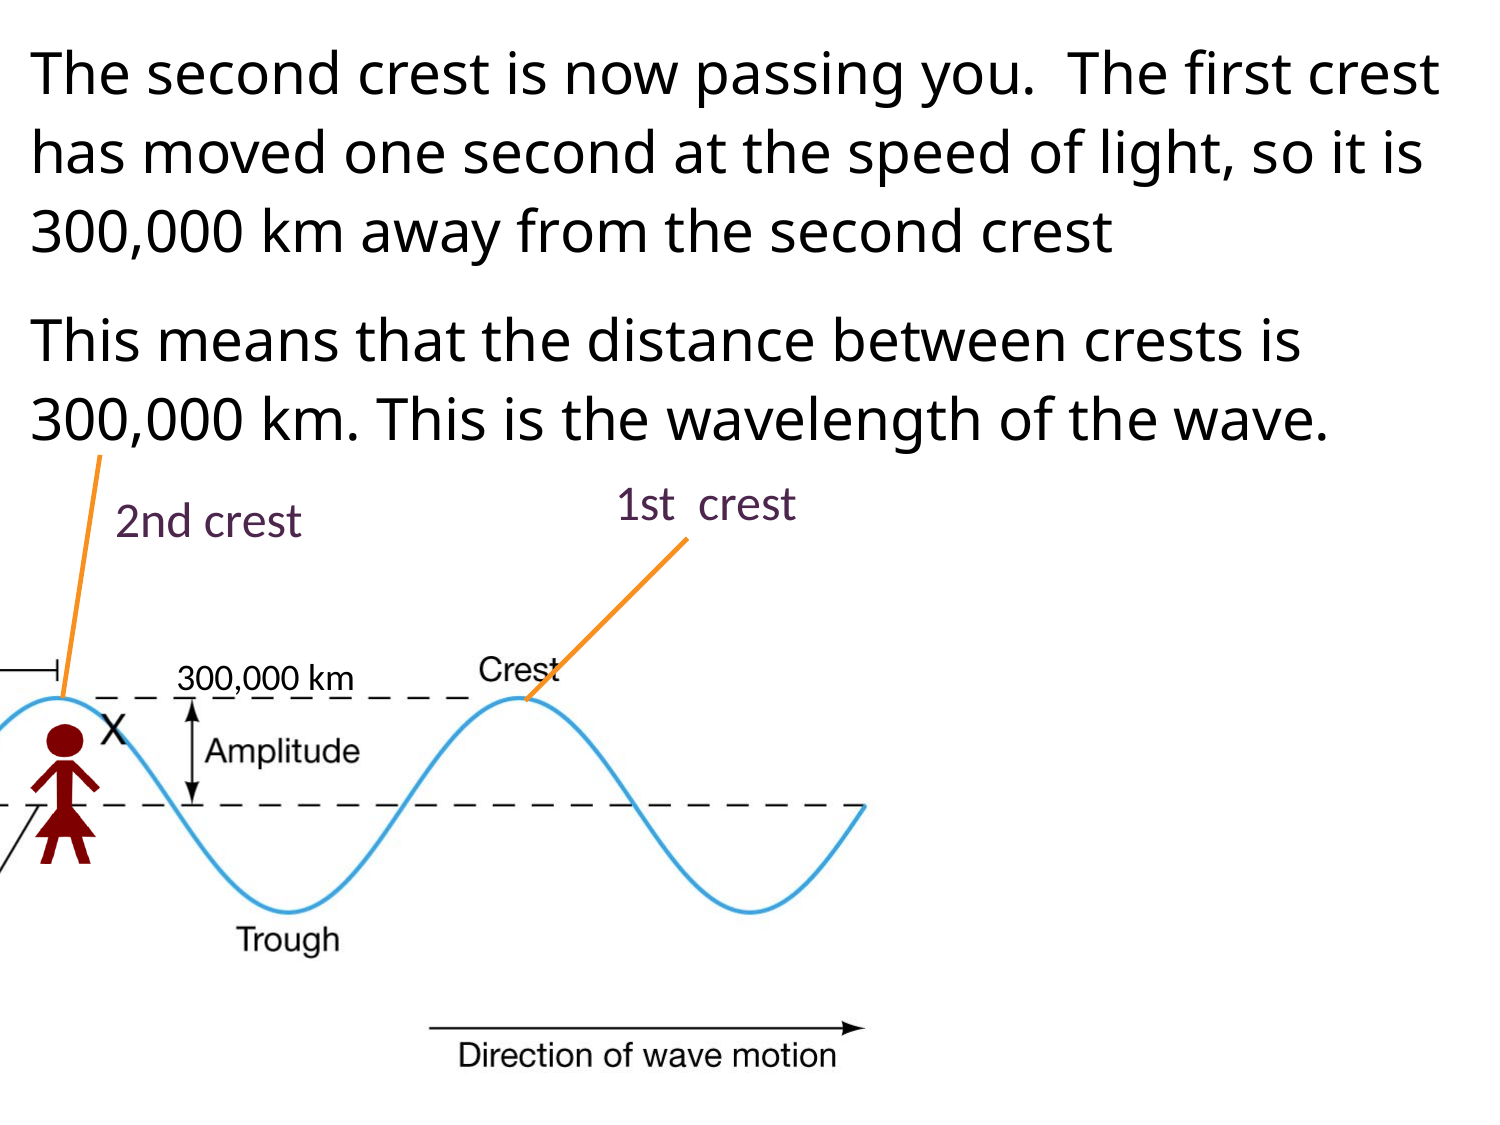

# The second crest is now passing you. The first crest has moved one second at the speed of light, so it is 300,000 km away from the second crest
This means that the distance between crests is 300,000 km. This is the wavelength of the wave.
1st crest
2nd crest
300,000 km